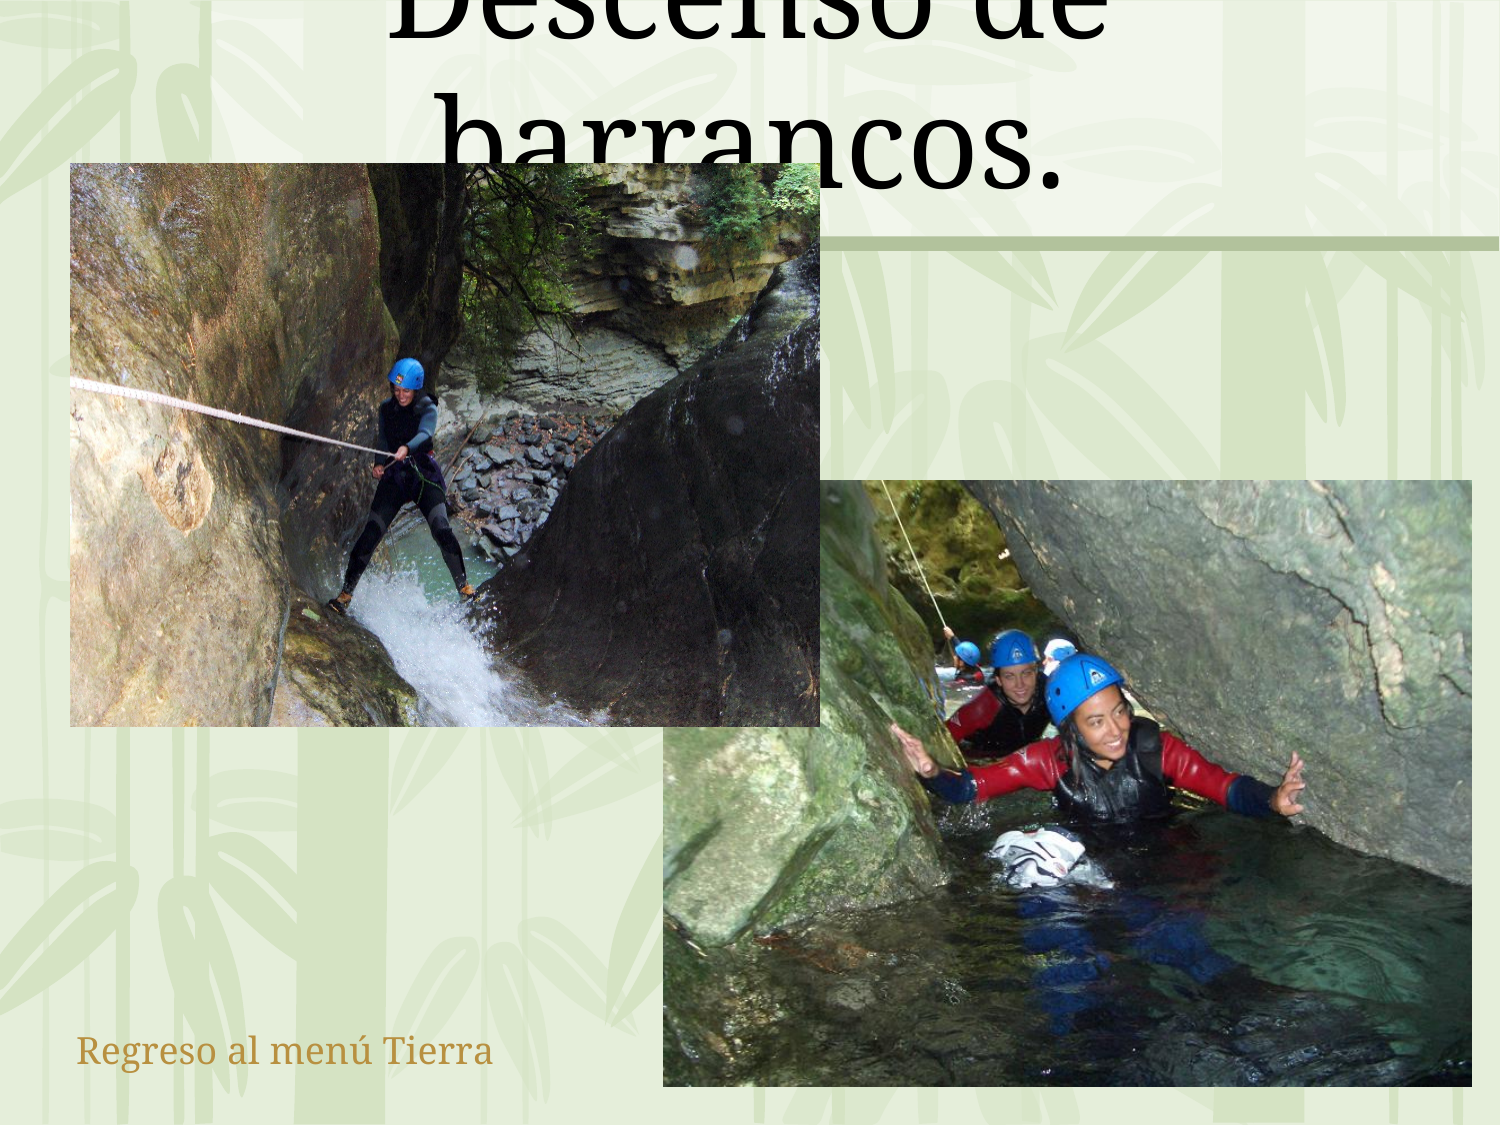

# Descenso de barrancos.
Regreso al menú Tierra